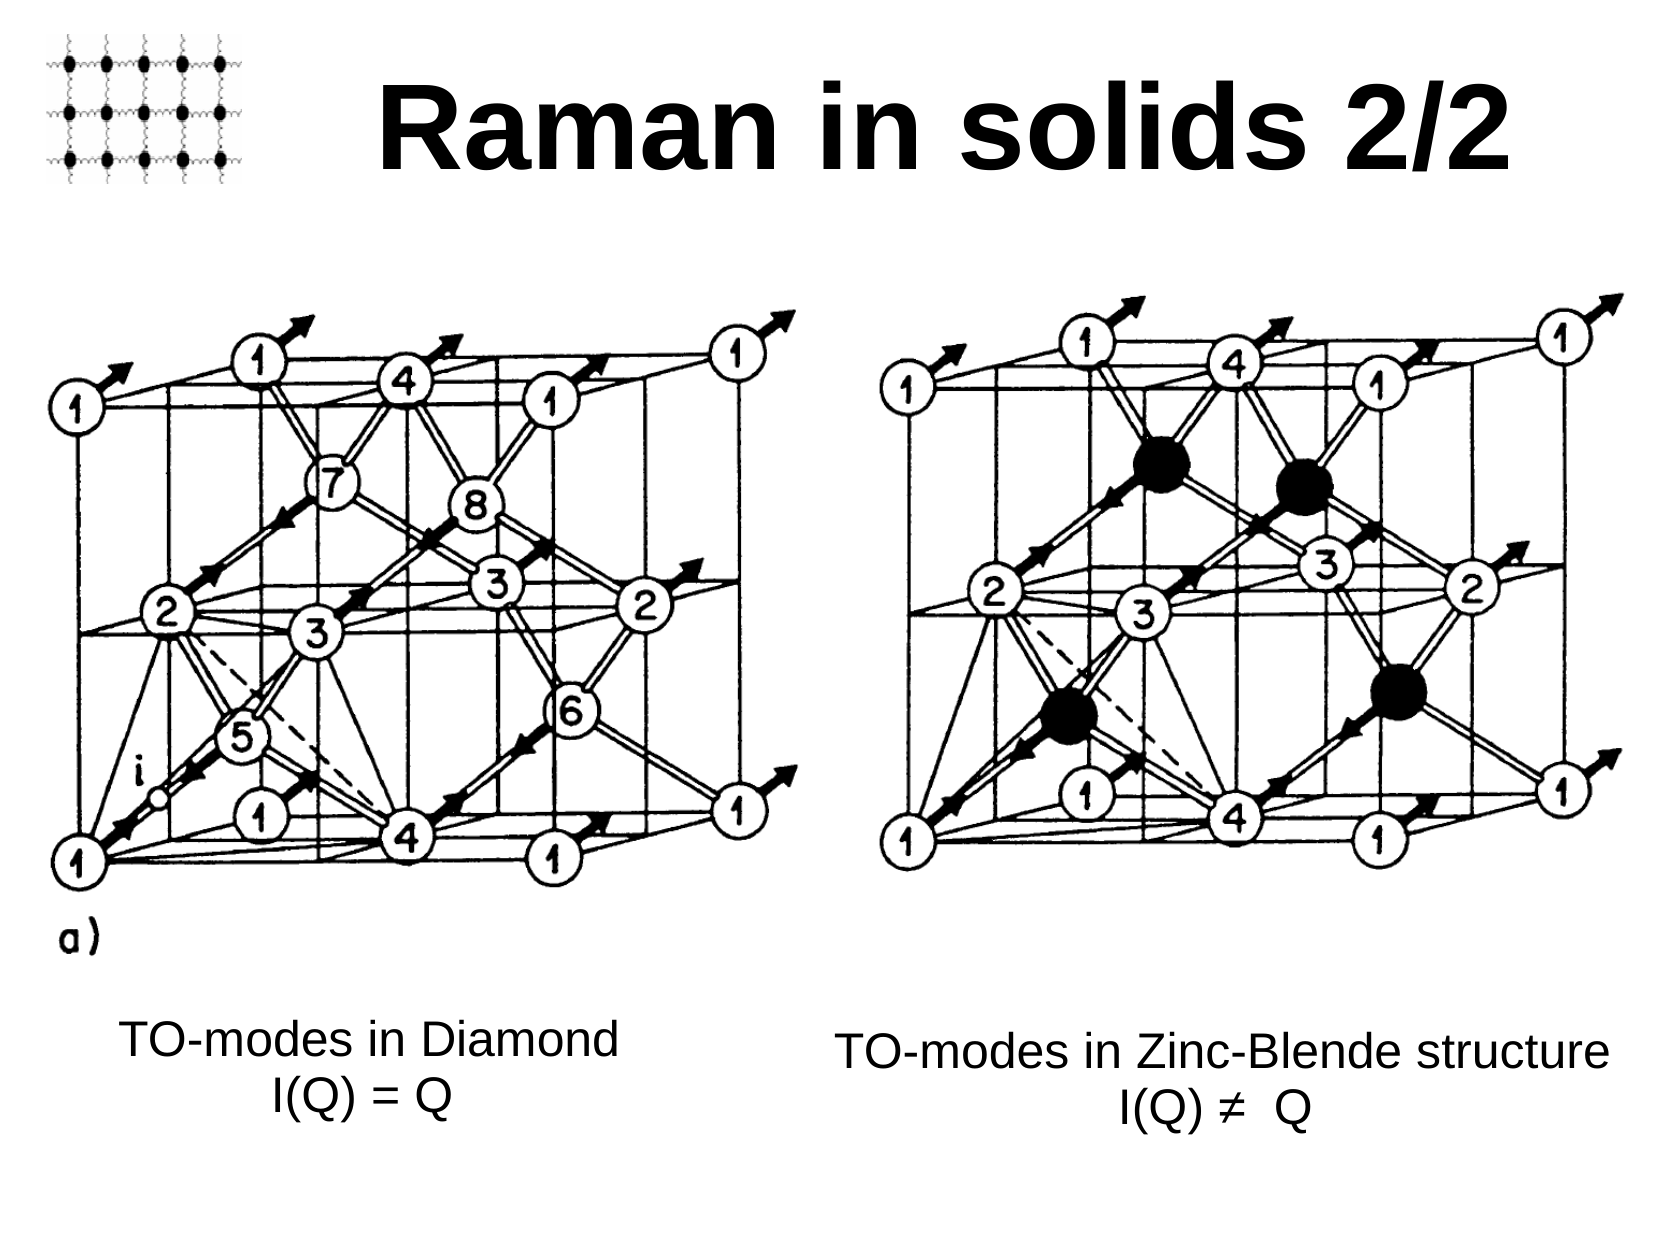

# Raman in solids 2/2
TO-modes in Diamond
I(Q) = Q
TO-modes in Zinc-Blende structure
I(Q) ≠ Q